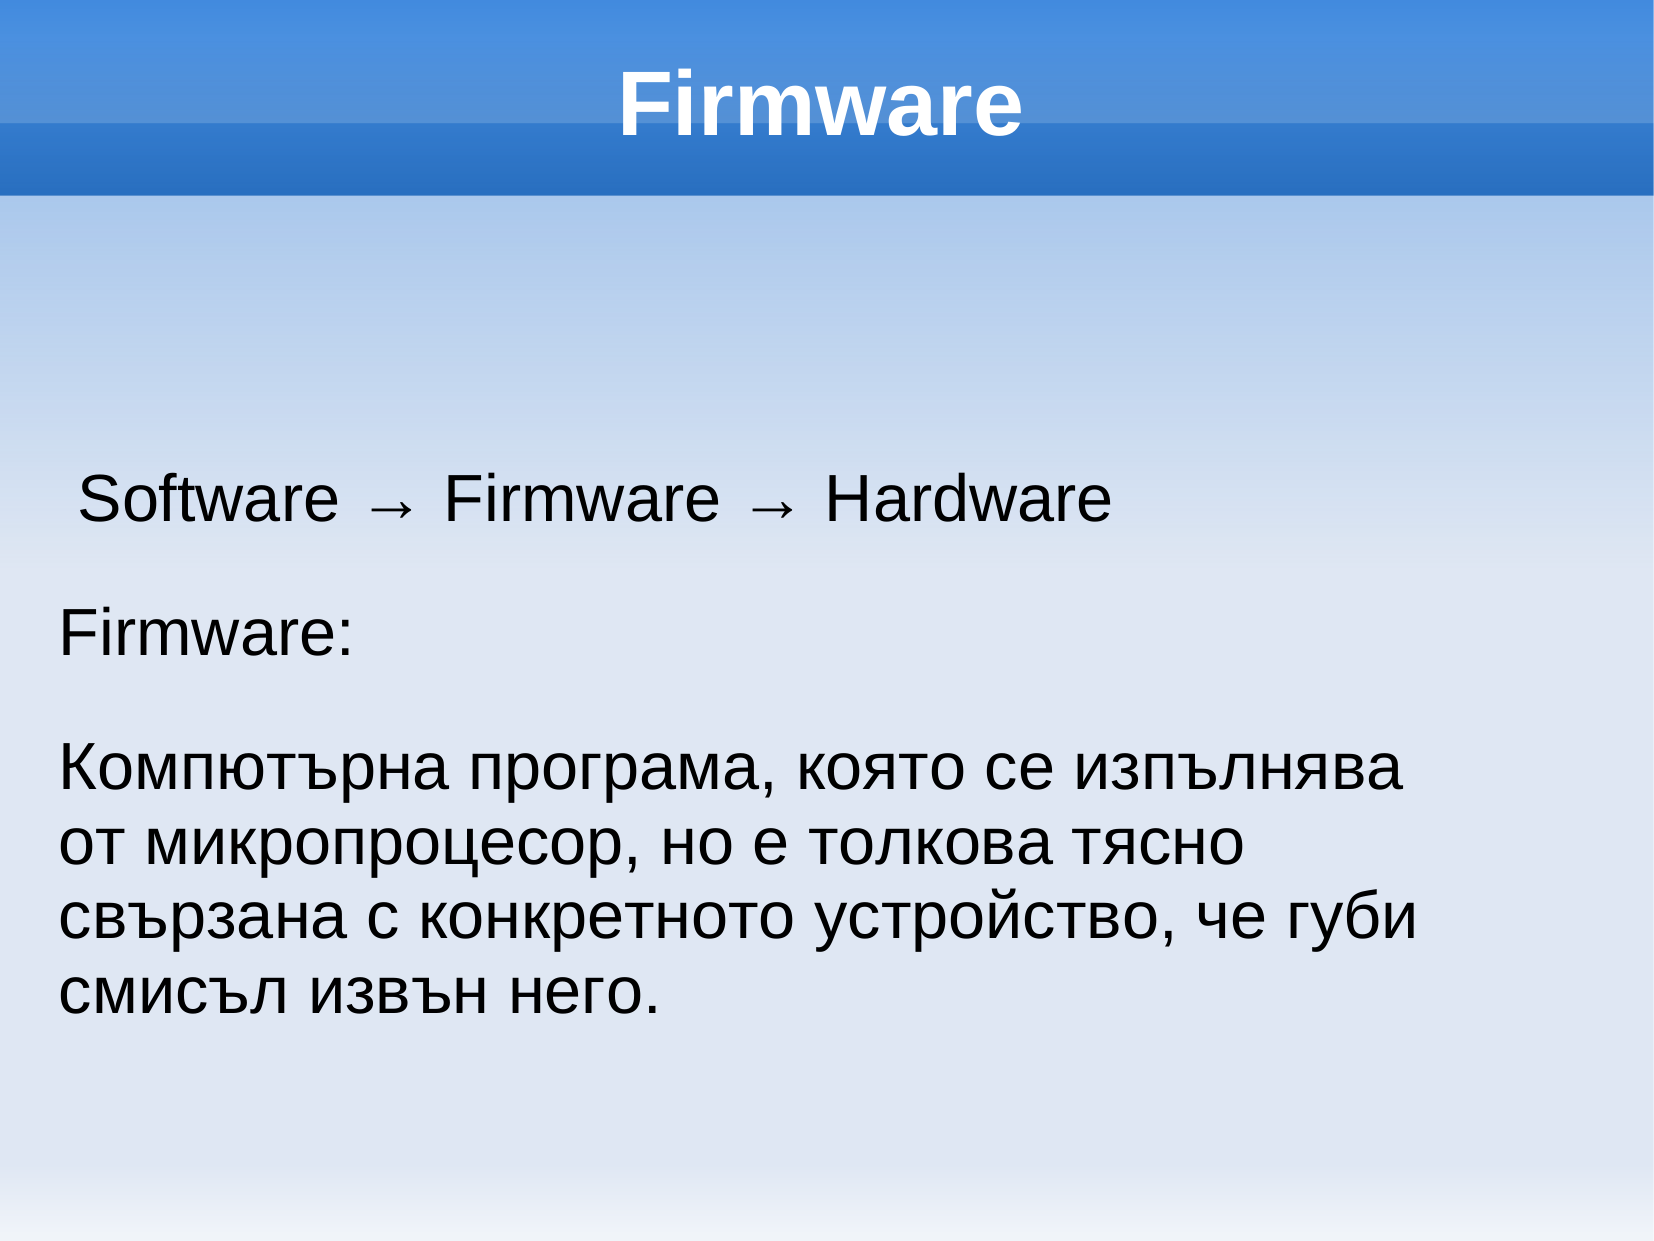

# Firmware
 Software → Firmware → Hardware
Firmware:
Компютърна програма, която се изпълнява от микропроцесор, но е толкова тясно свързана с конкретното устройство, че губи смисъл извън него.